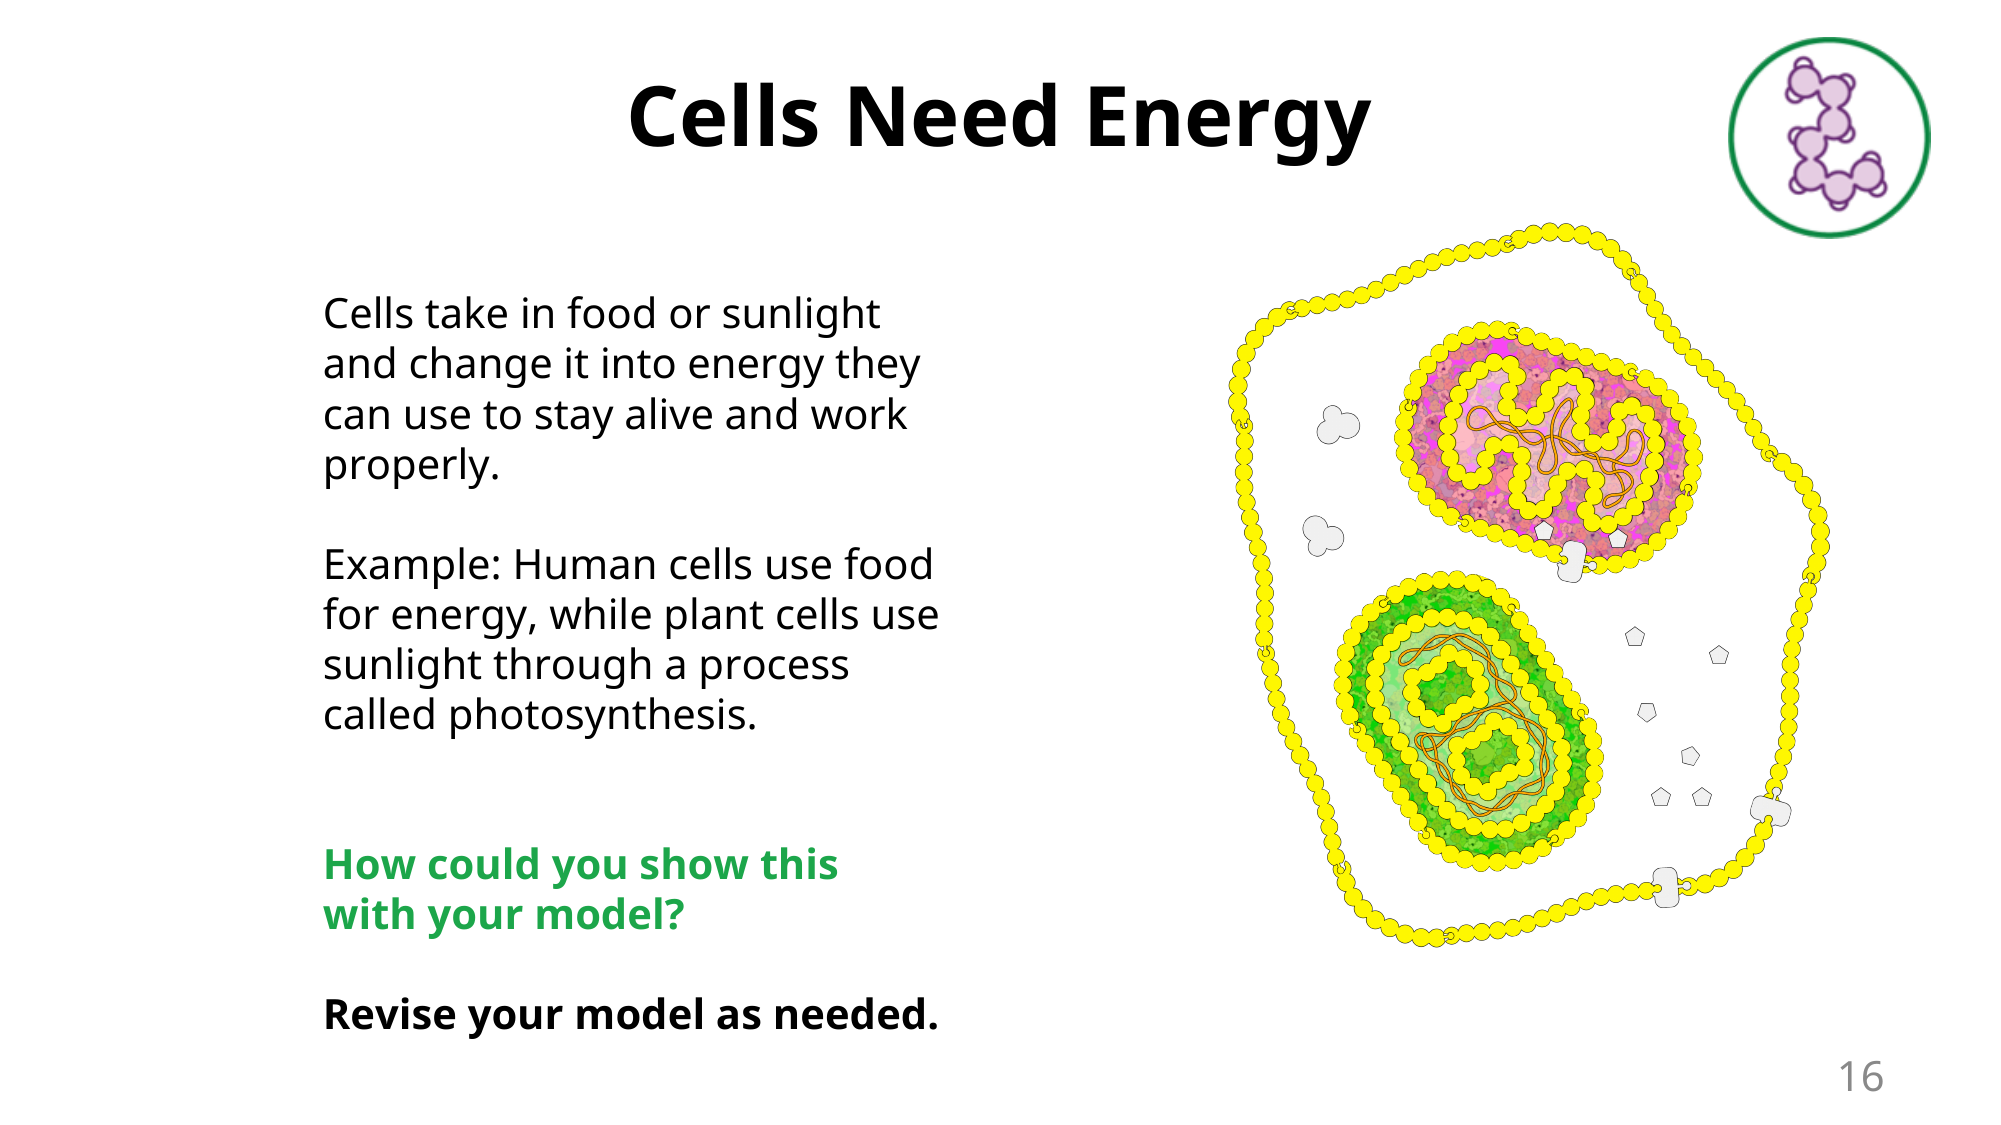

Cells Need Energy
Cells take in food or sunlight and change it into energy they can use to stay alive and work properly.
Example: Human cells use food for energy, while plant cells use sunlight through a process called photosynthesis.
How could you show this with your model?
Revise your model as needed.